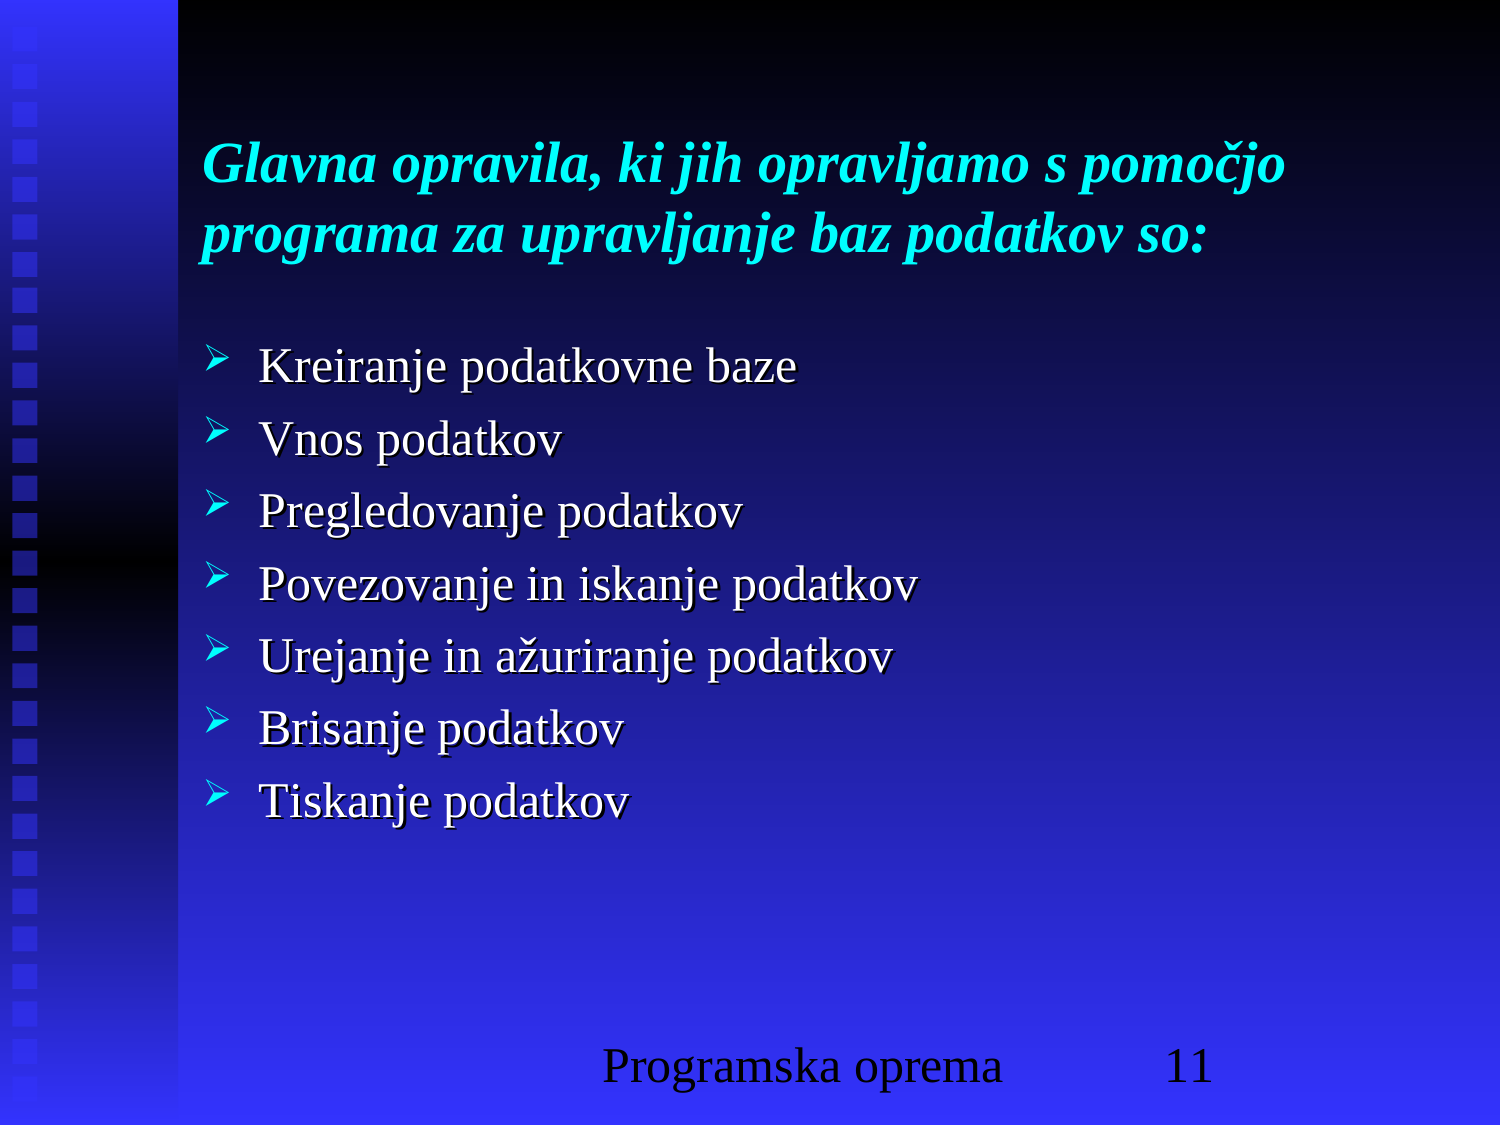

# Glavna opravila, ki jih opravljamo s pomočjo programa za upravljanje baz podatkov so:
Kreiranje podatkovne baze
Vnos podatkov
Pregledovanje podatkov
Povezovanje in iskanje podatkov
Urejanje in ažuriranje podatkov
Brisanje podatkov
Tiskanje podatkov
Programska oprema
11